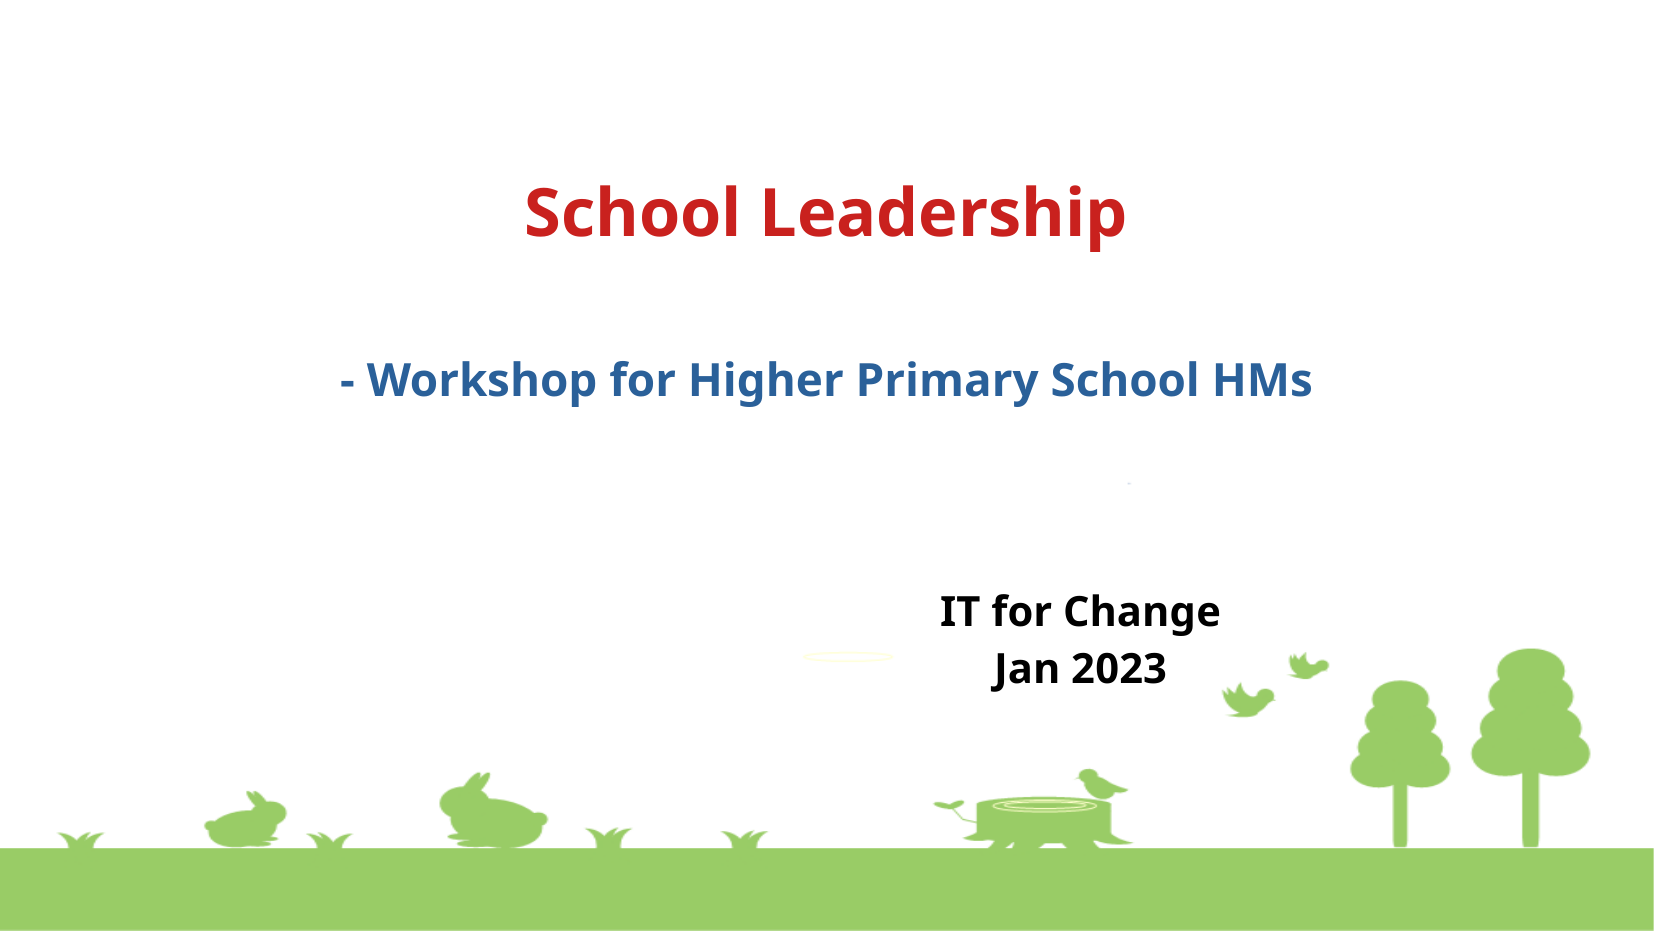

# School Leadership - Workshop for Higher Primary School HMs
IT for Change
Jan 2023